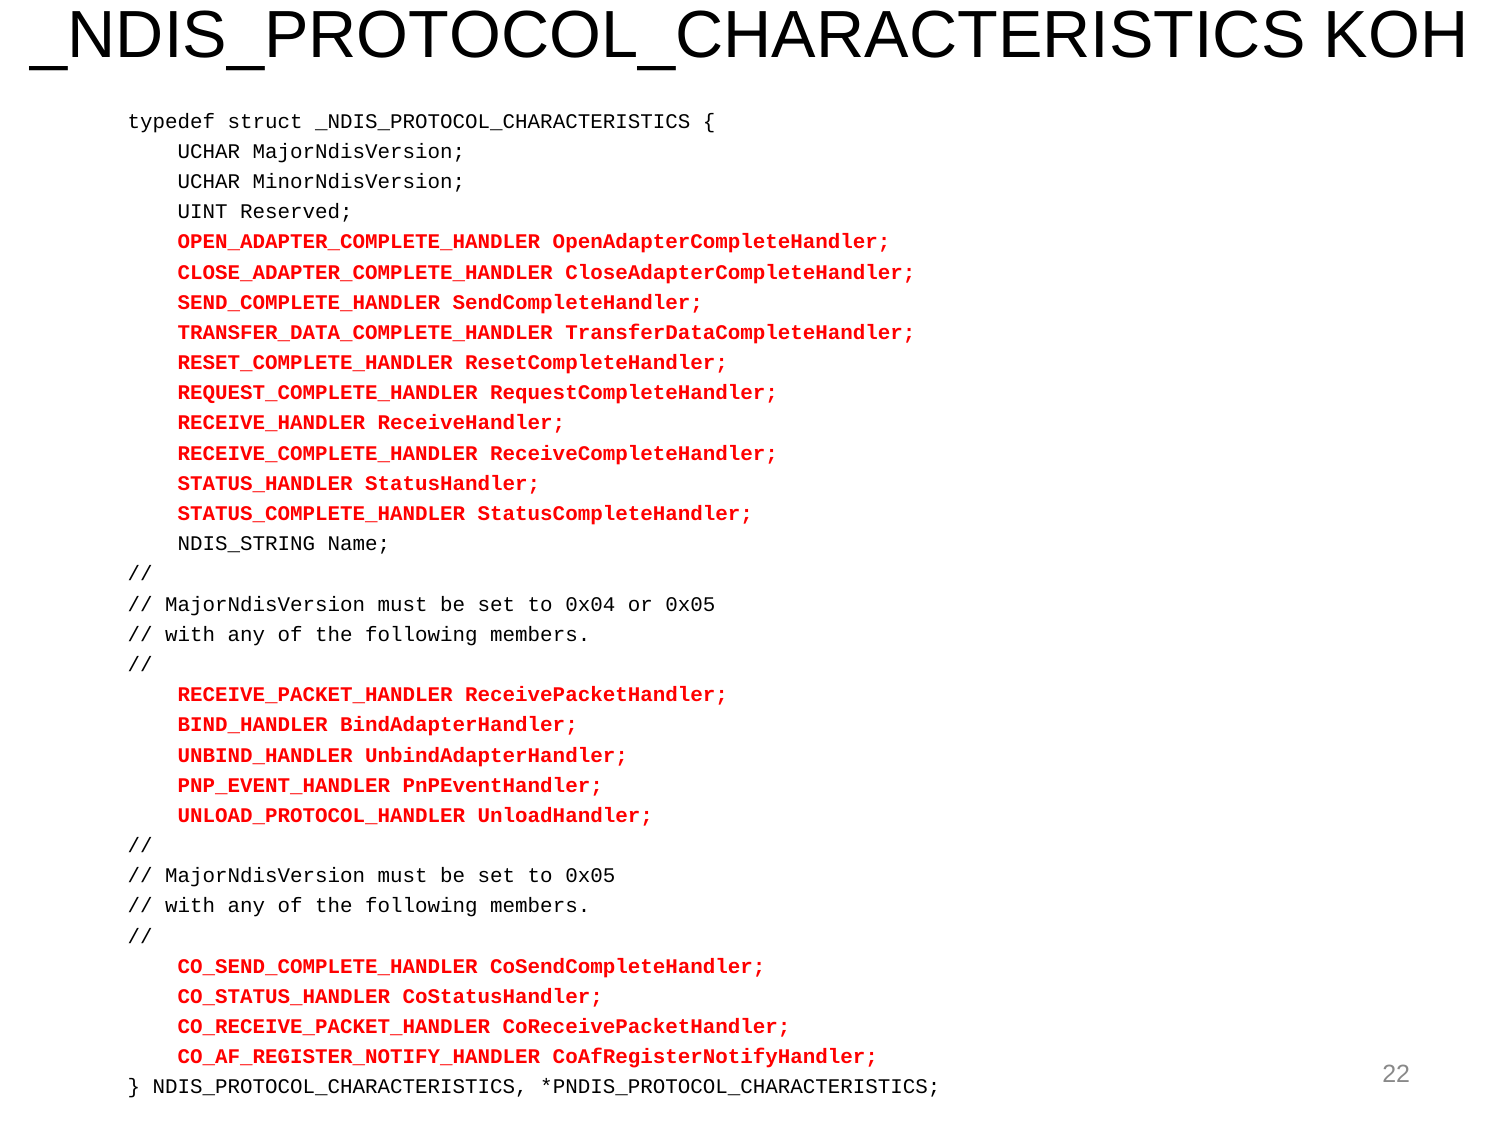

# _NDIS_PROTOCOL_CHARACTERISTICS KOH
typedef struct _NDIS_PROTOCOL_CHARACTERISTICS {
 UCHAR MajorNdisVersion;
 UCHAR MinorNdisVersion;
 UINT Reserved;
 OPEN_ADAPTER_COMPLETE_HANDLER OpenAdapterCompleteHandler;
 CLOSE_ADAPTER_COMPLETE_HANDLER CloseAdapterCompleteHandler;
 SEND_COMPLETE_HANDLER SendCompleteHandler;
 TRANSFER_DATA_COMPLETE_HANDLER TransferDataCompleteHandler;
 RESET_COMPLETE_HANDLER ResetCompleteHandler;
 REQUEST_COMPLETE_HANDLER RequestCompleteHandler;
 RECEIVE_HANDLER ReceiveHandler;
 RECEIVE_COMPLETE_HANDLER ReceiveCompleteHandler;
 STATUS_HANDLER StatusHandler;
 STATUS_COMPLETE_HANDLER StatusCompleteHandler;
 NDIS_STRING Name;
//
// MajorNdisVersion must be set to 0x04 or 0x05
// with any of the following members.
//
 RECEIVE_PACKET_HANDLER ReceivePacketHandler;
 BIND_HANDLER BindAdapterHandler;
 UNBIND_HANDLER UnbindAdapterHandler;
 PNP_EVENT_HANDLER PnPEventHandler;
 UNLOAD_PROTOCOL_HANDLER UnloadHandler;
//
// MajorNdisVersion must be set to 0x05
// with any of the following members.
//
 CO_SEND_COMPLETE_HANDLER CoSendCompleteHandler;
 CO_STATUS_HANDLER CoStatusHandler;
 CO_RECEIVE_PACKET_HANDLER CoReceivePacketHandler;
 CO_AF_REGISTER_NOTIFY_HANDLER CoAfRegisterNotifyHandler;
} NDIS_PROTOCOL_CHARACTERISTICS, *PNDIS_PROTOCOL_CHARACTERISTICS;